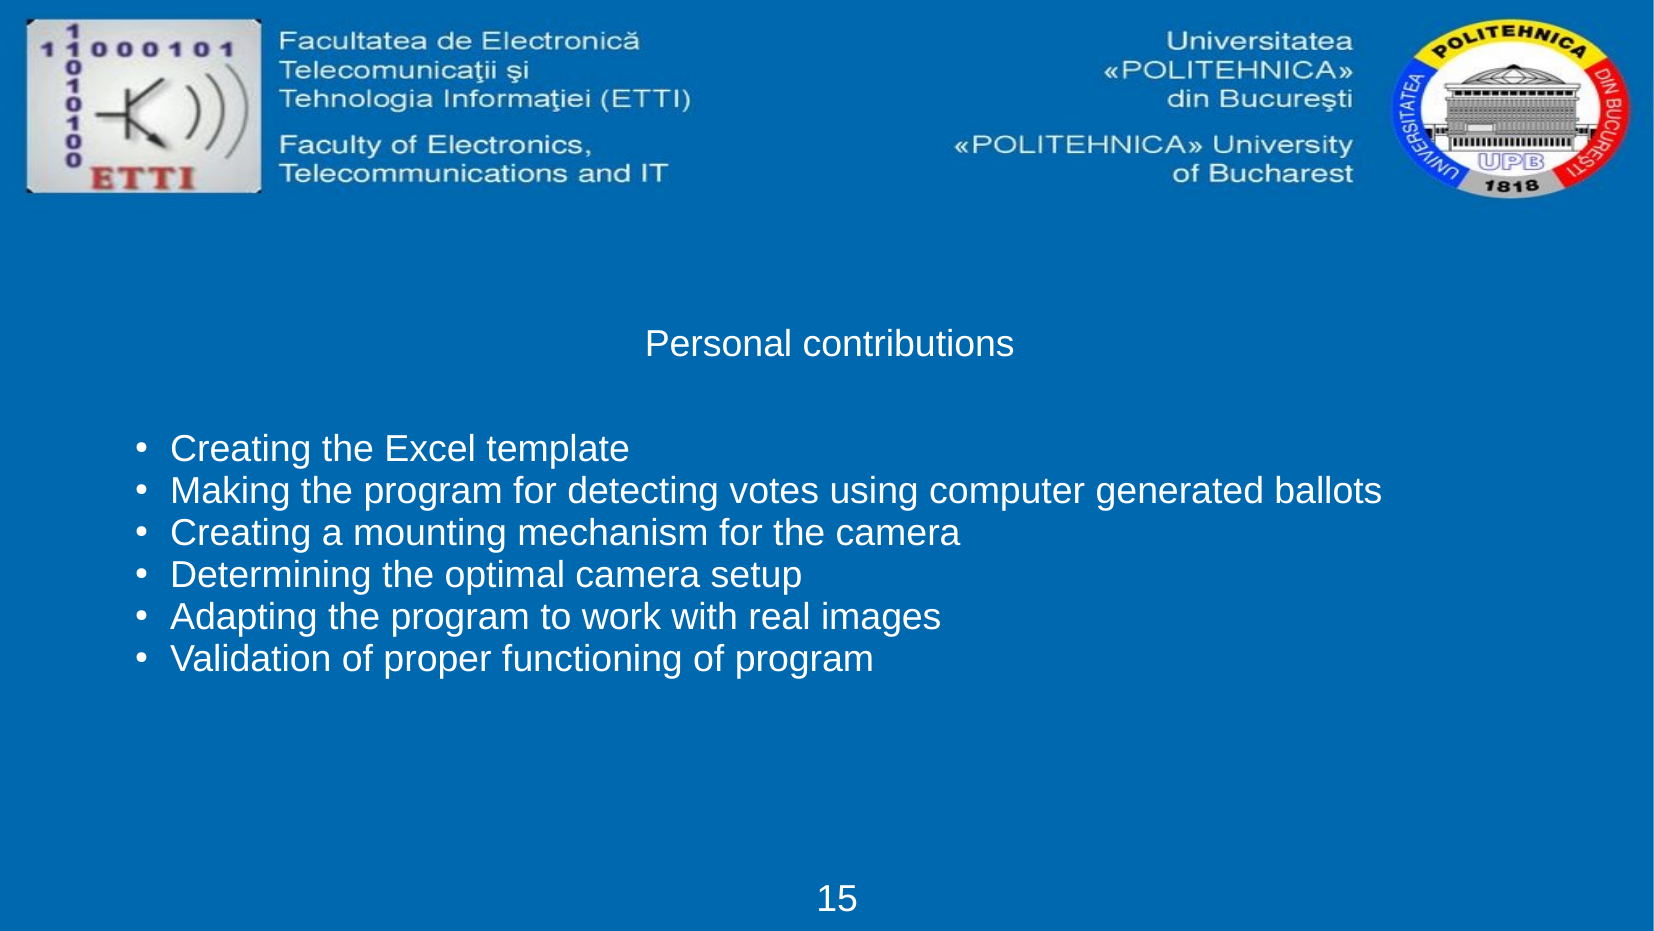

Personal contributions
Creating the Excel template
Making the program for detecting votes using computer generated ballots
Creating a mounting mechanism for the camera
Determining the optimal camera setup
Adapting the program to work with real images
Validation of proper functioning of program
15